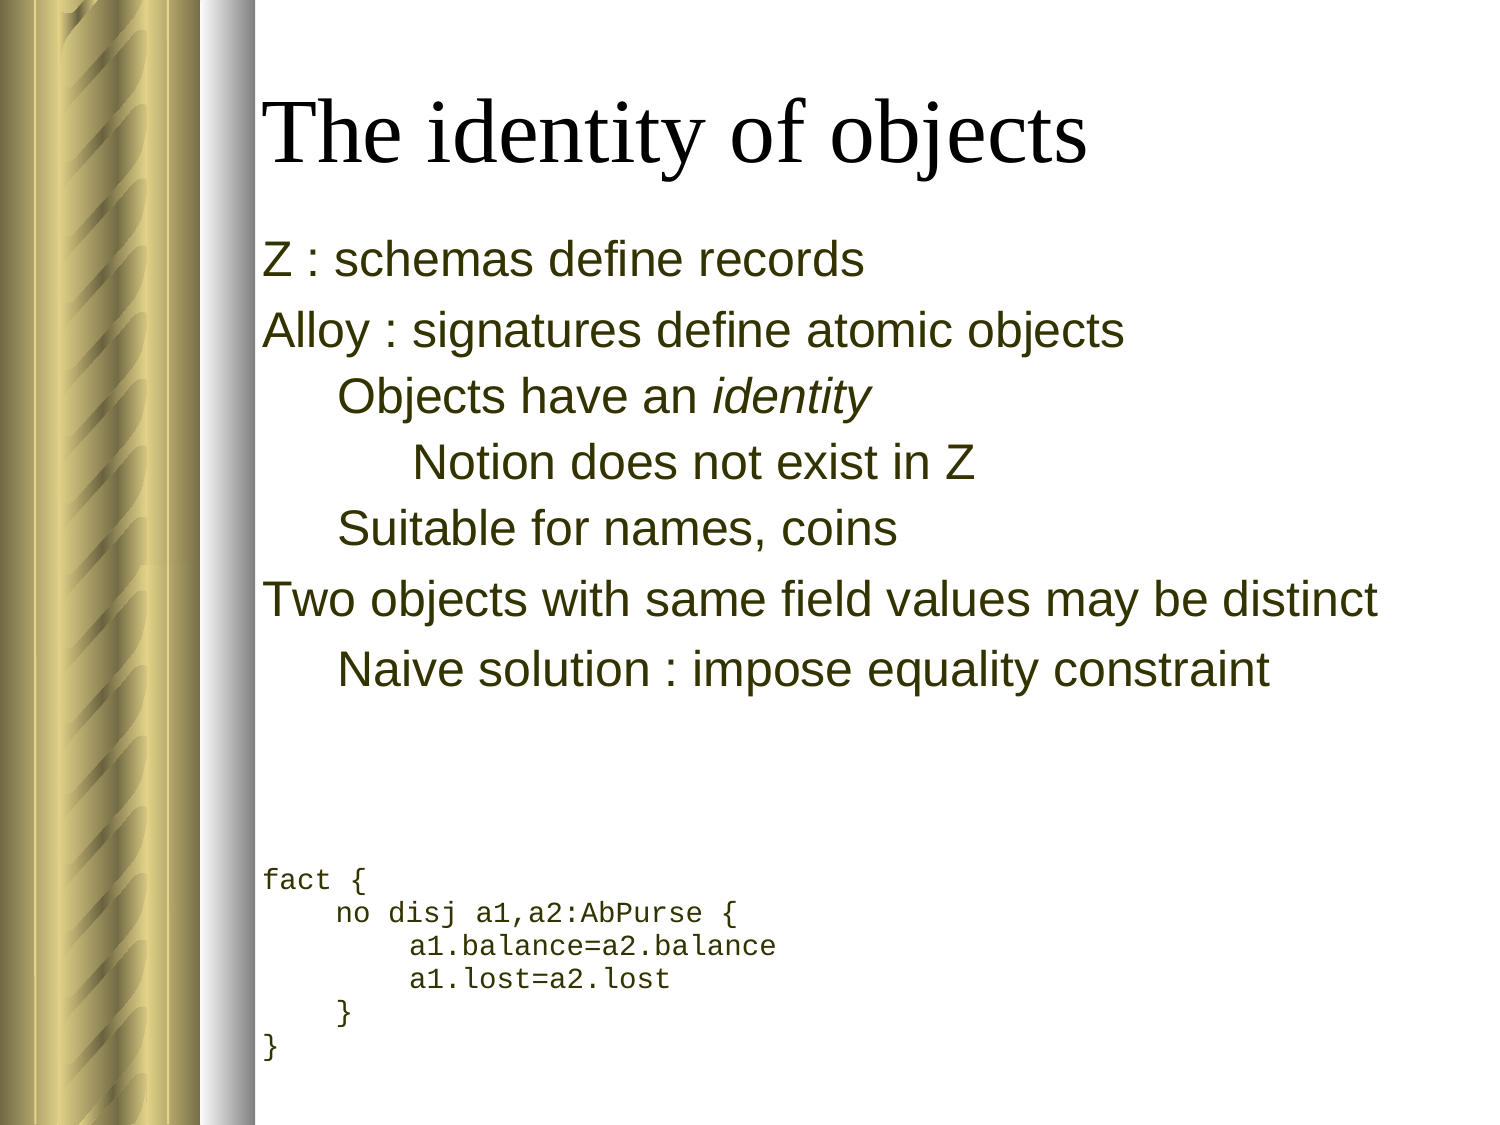

# The identity of objects
Z : schemas define records
Alloy : signatures define atomic objects
Objects have an identity
Notion does not exist in Z
Suitable for names, coins
Two objects with same field values may be distinct
Naive solution : impose equality constraint
fact {
	no disj a1,a2:AbPurse {
		a1.balance=a2.balance
		a1.lost=a2.lost
	}
}